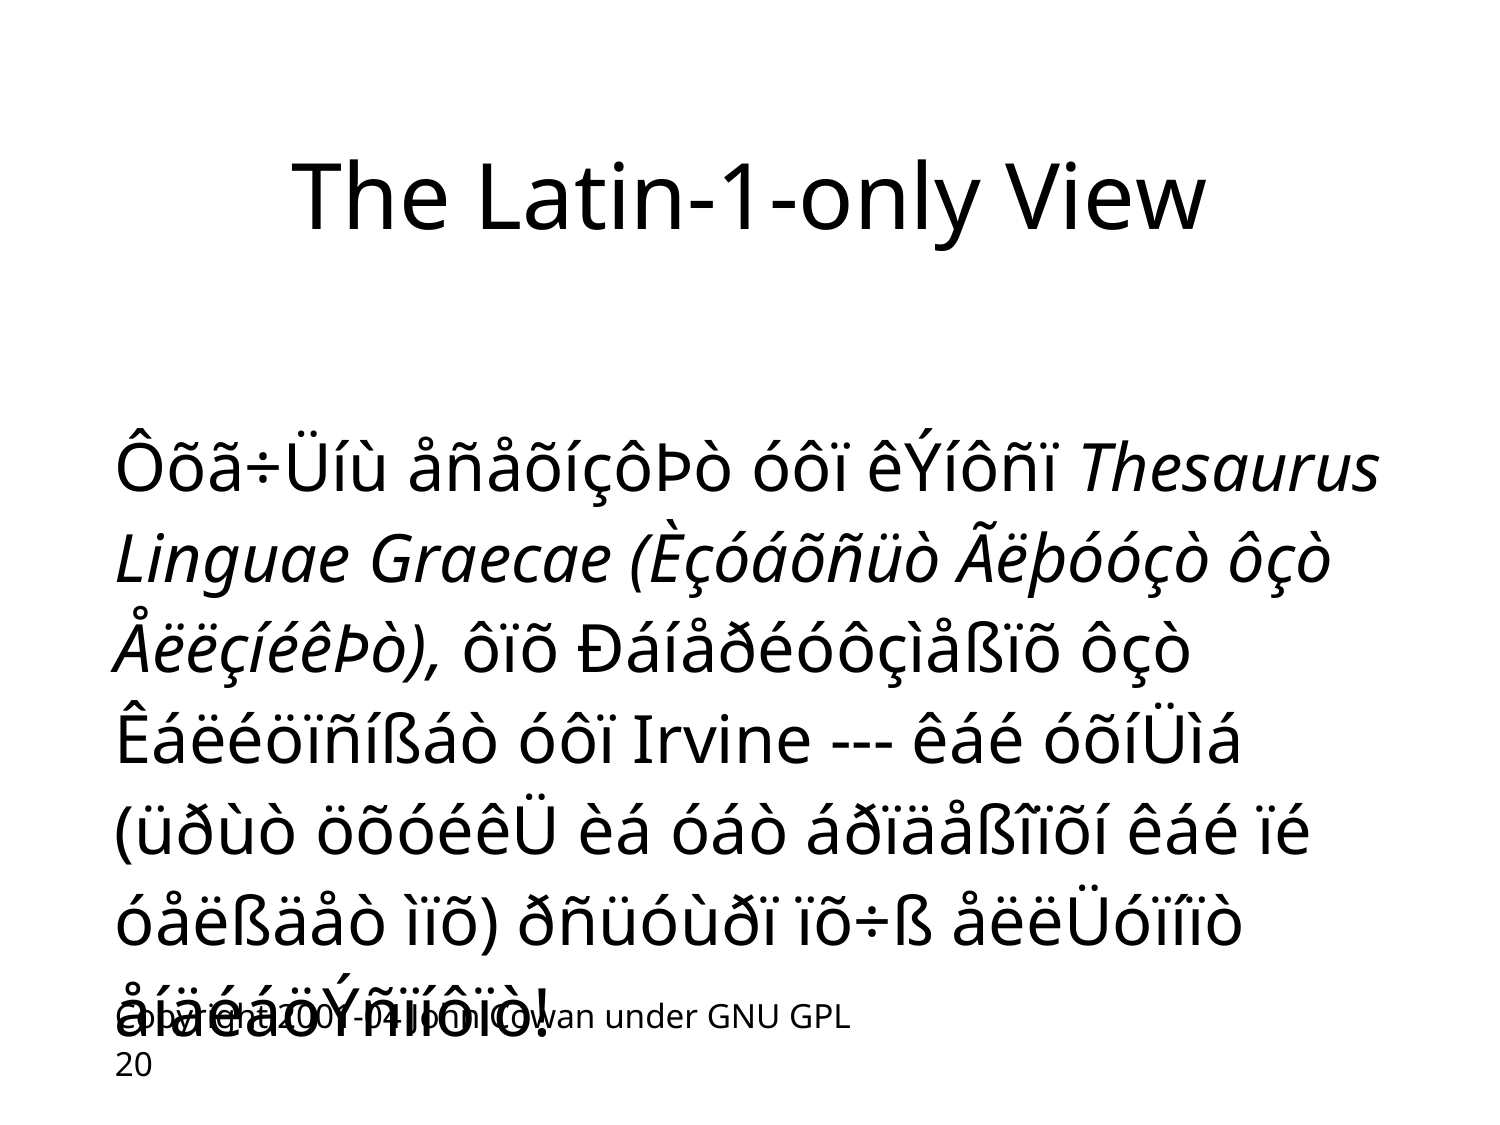

# The Latin-1-only View
Ôõã÷Üíù åñåõíçôÞò óôï êÝíôñï Thesaurus Linguae Graecae (Èçóáõñüò Ãëþóóçò ôçò ÅëëçíéêÞò), ôïõ Ðáíåðéóôçìåßïõ ôçò Êáëéöïñíßáò óôï Irvine --- êáé óõíÜìá (üðùò öõóéêÜ èá óáò áðïäåßîïõí êáé ïé óåëßäåò ìïõ) ðñüóùðï ïõ÷ß åëëÜóïíïò åíäéáöÝñïíôïò!